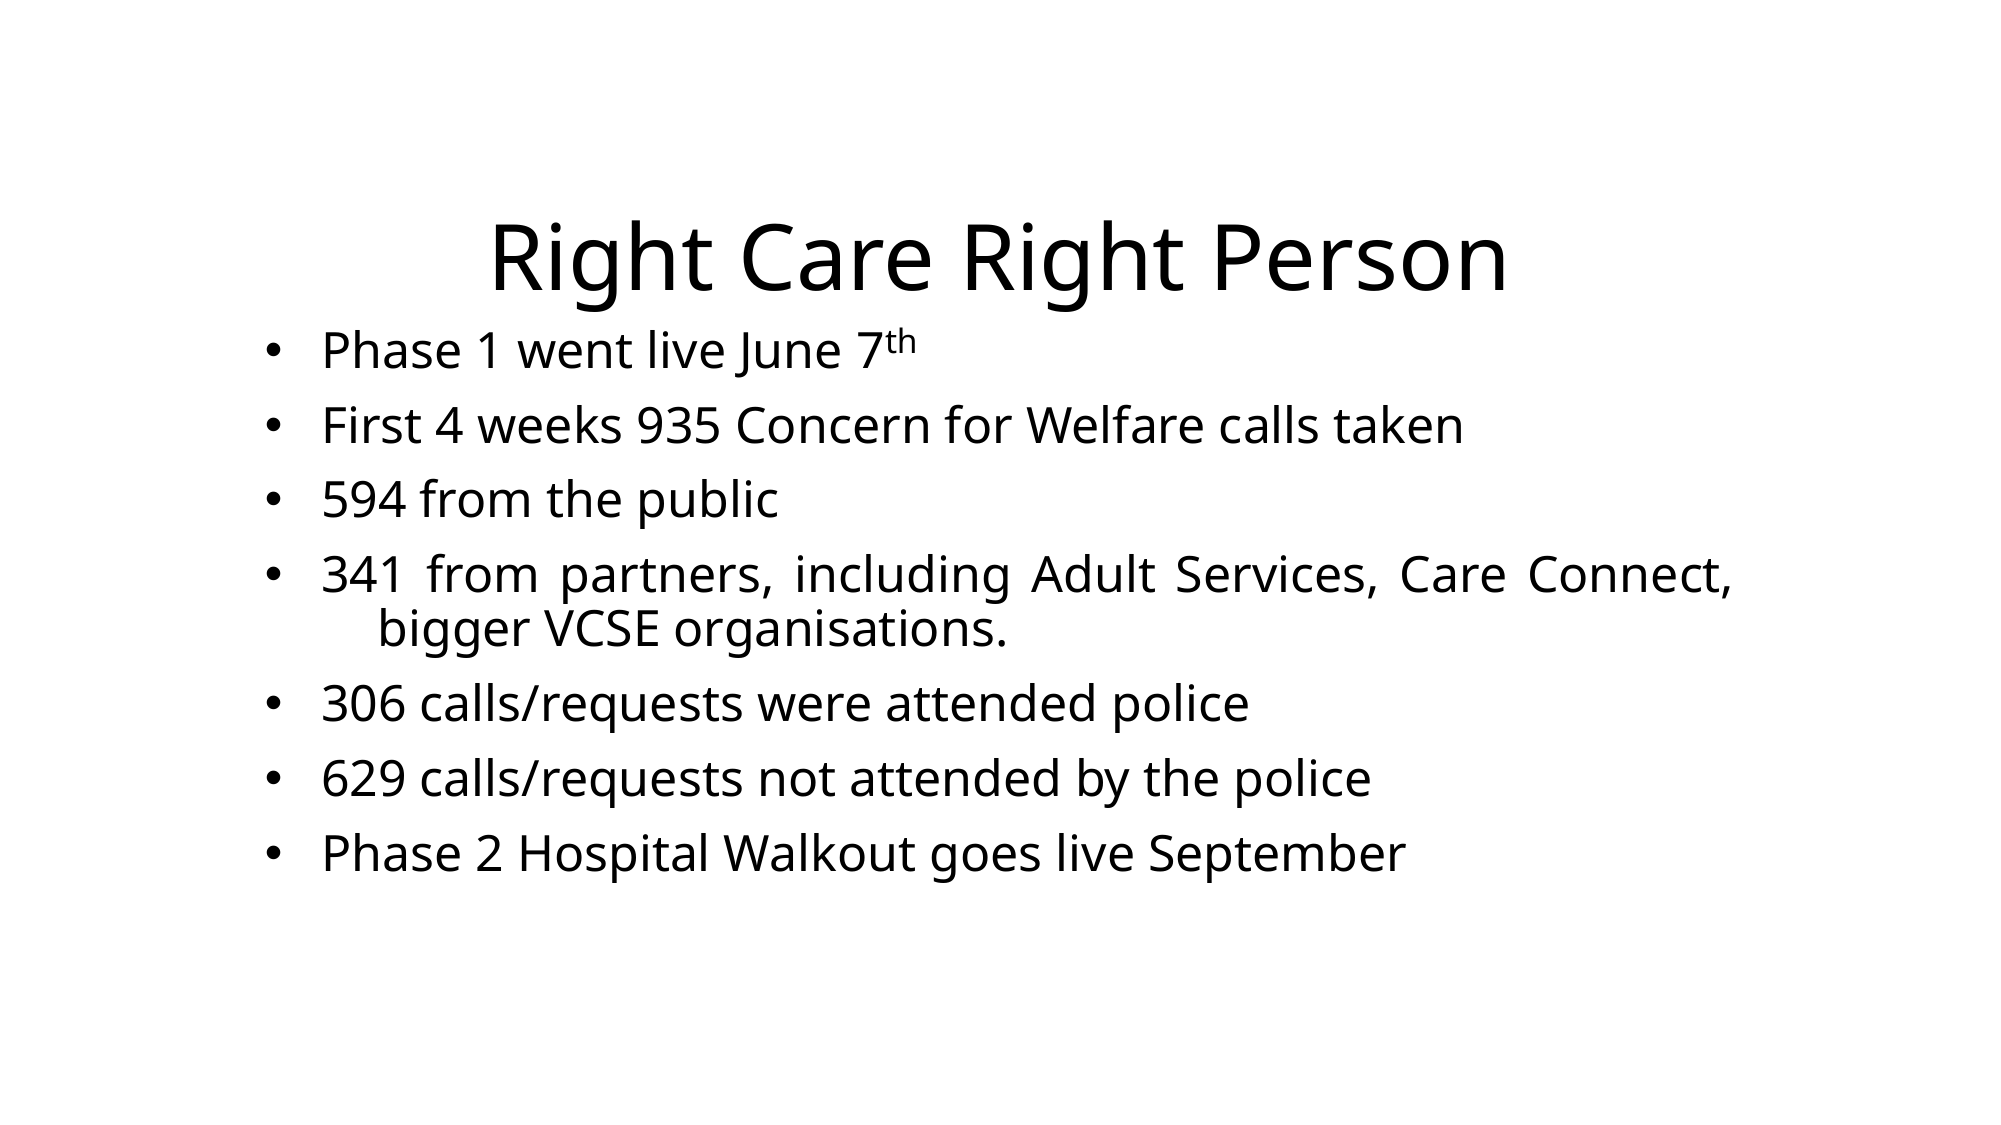

# Right Care Right Person
Phase 1 went live June 7th
First 4 weeks 935 Concern for Welfare calls taken
594 from the public
341 from partners, including Adult Services, Care Connect, bigger VCSE organisations.
306 calls/requests were attended police
629 calls/requests not attended by the police
Phase 2 Hospital Walkout goes live September